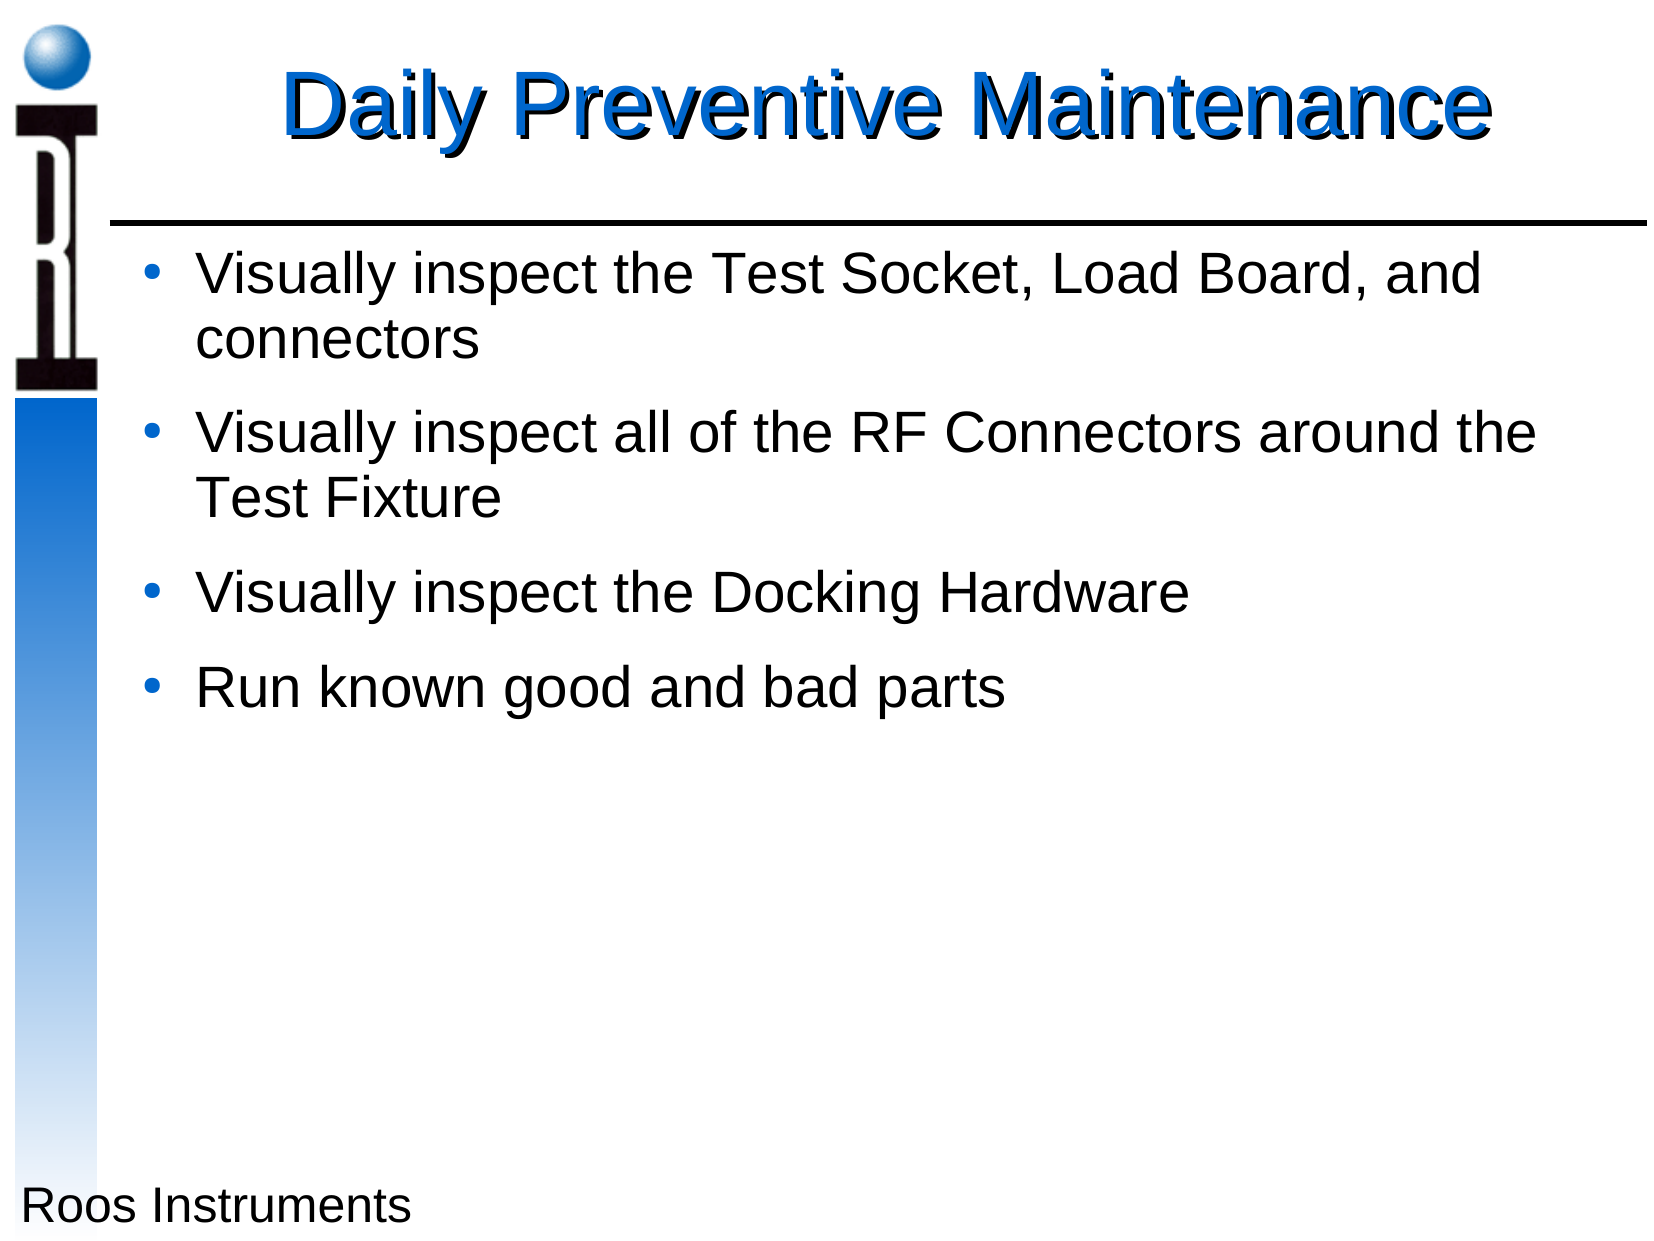

# Daily Preventive Maintenance
Visually inspect the Test Socket, Load Board, and connectors
Visually inspect all of the RF Connectors around the Test Fixture
Visually inspect the Docking Hardware
Run known good and bad parts